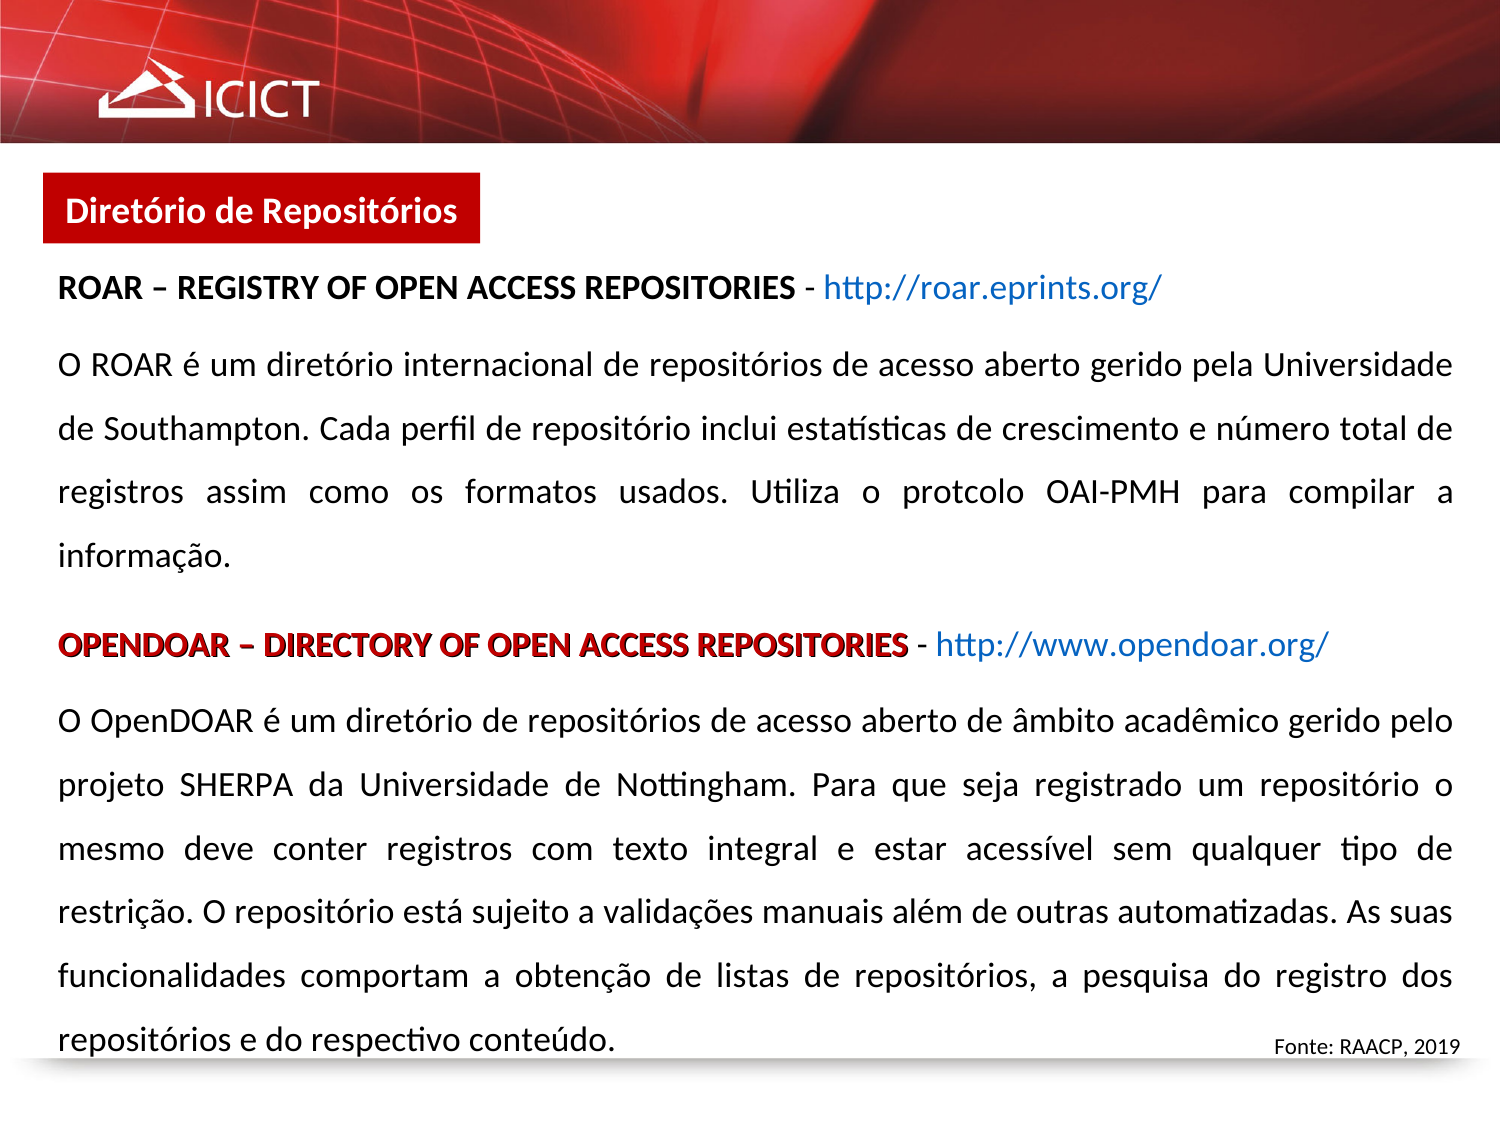

Diretório de Repositórios
ROAR – REGISTRY OF OPEN ACCESS REPOSITORIES - http://roar.eprints.org/
O ROAR é um diretório internacional de repositórios de acesso aberto gerido pela Universidade de Southampton. Cada perfil de repositório inclui estatísticas de crescimento e número total de registros assim como os formatos usados. Utiliza o protcolo OAI-PMH para compilar a informação.
OPENDOAR – DIRECTORY OF OPEN ACCESS REPOSITORIES - http://www.opendoar.org/
O OpenDOAR é um diretório de repositórios de acesso aberto de âmbito acadêmico gerido pelo projeto SHERPA da Universidade de Nottingham. Para que seja registrado um repositório o mesmo deve conter registros com texto integral e estar acessível sem qualquer tipo de restrição. O repositório está sujeito a validações manuais além de outras automatizadas. As suas funcionalidades comportam a obtenção de listas de repositórios, a pesquisa do registro dos repositórios e do respectivo conteúdo.
Fonte: RAACP, 2019